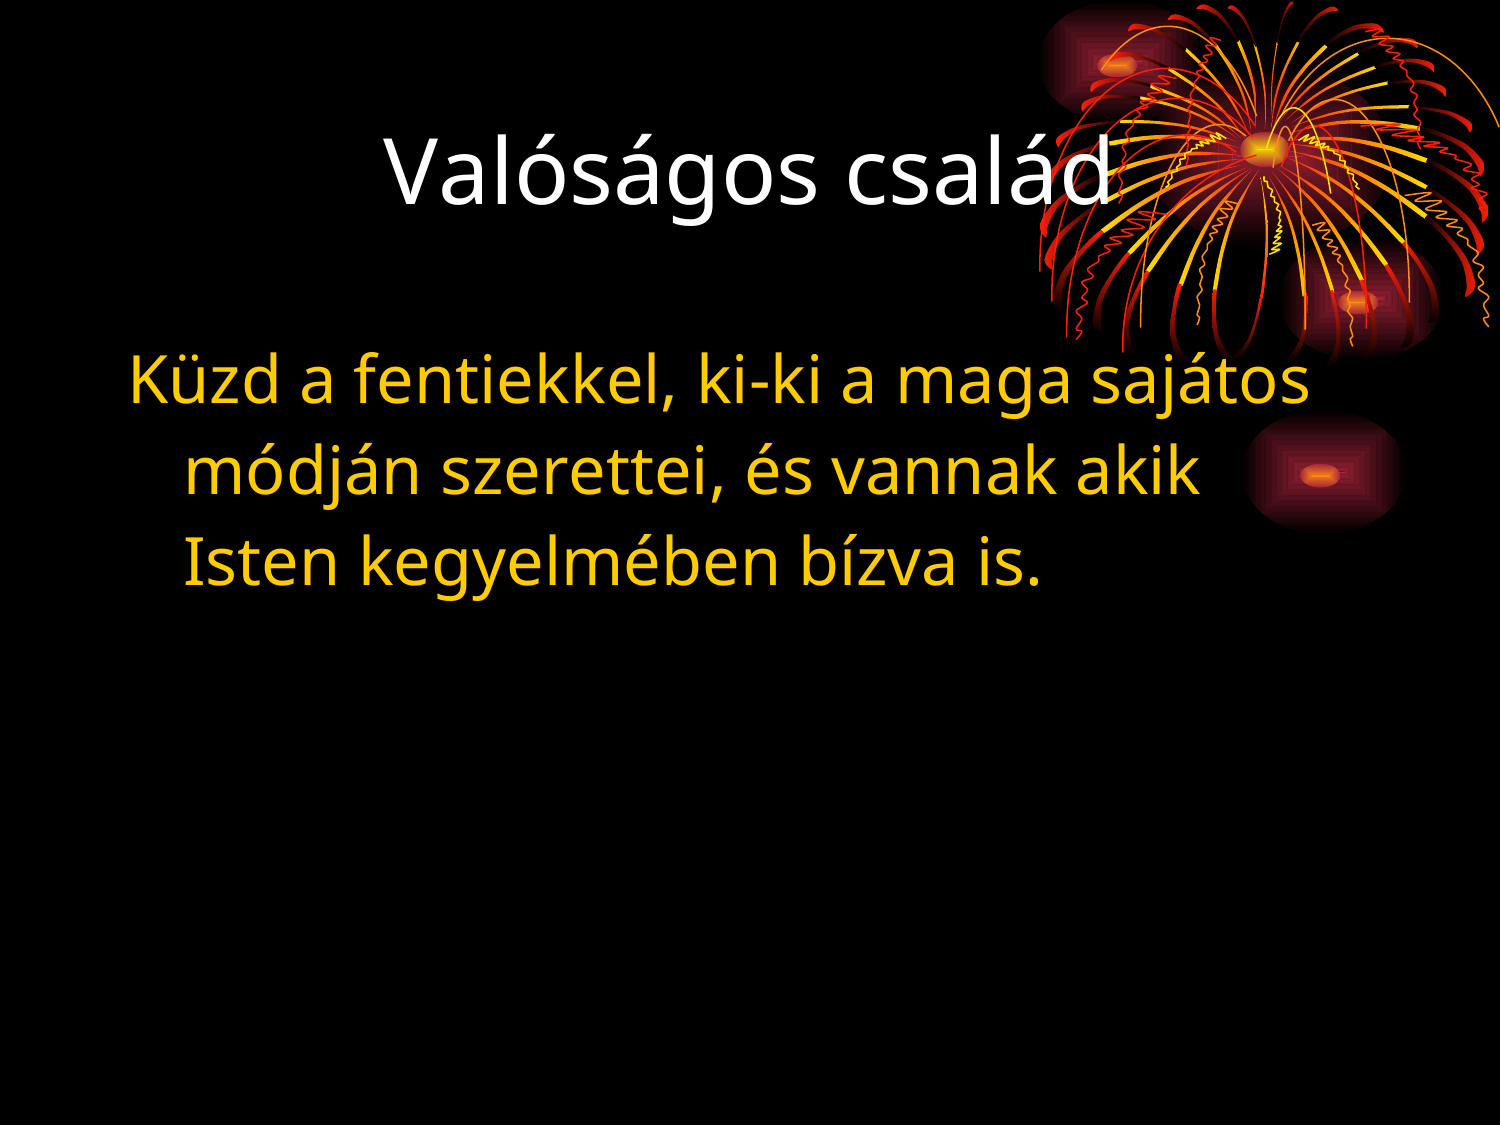

# Valóságos család
Küzd a fentiekkel, ki-ki a maga sajátos módján szerettei, és vannak akik Isten kegyelmében bízva is.